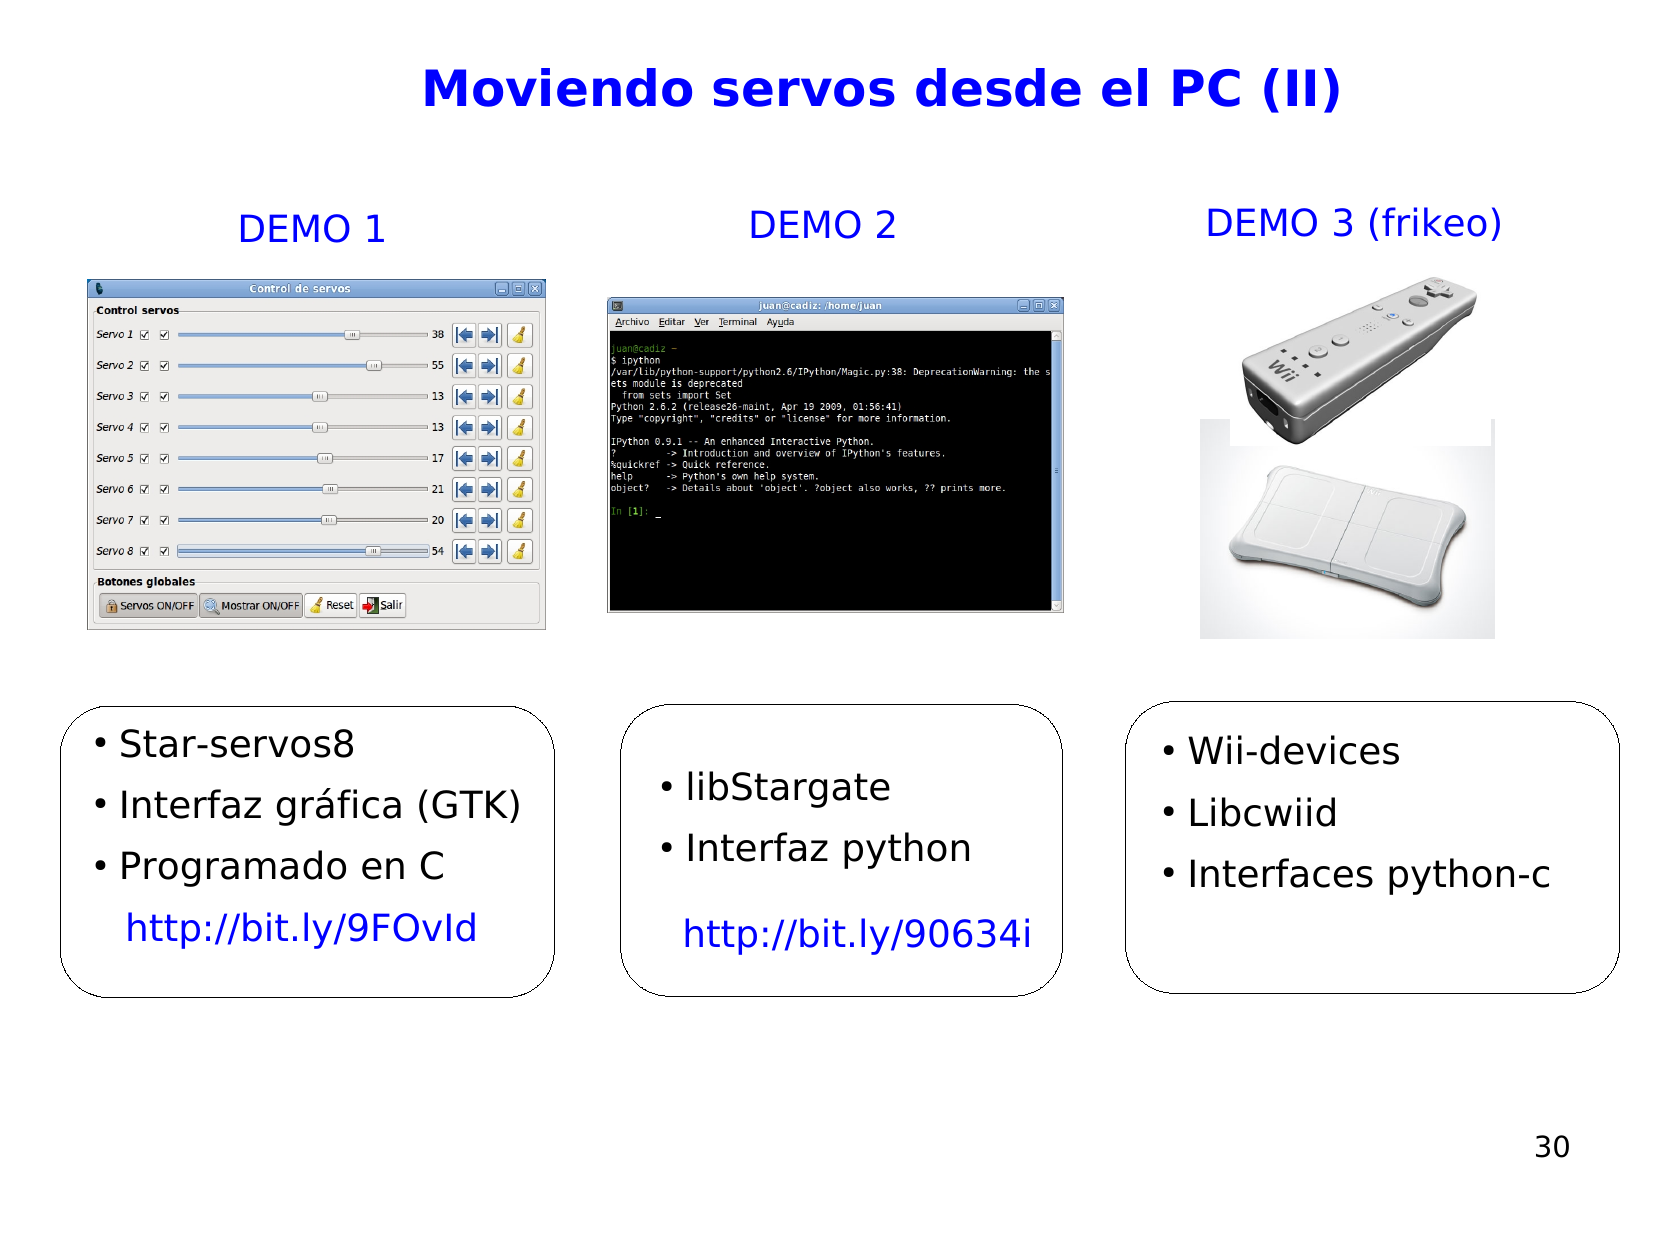

Moviendo servos desde el PC (II)
DEMO 3 (frikeo)
DEMO 2
DEMO 1
 Star-servos8
 Interfaz gráfica (GTK)
 Programado en C
 Wii-devices
 Libcwiid
 Interfaces python-c
 libStargate
 Interfaz python
http://bit.ly/9FOvId
http://bit.ly/90634i
30